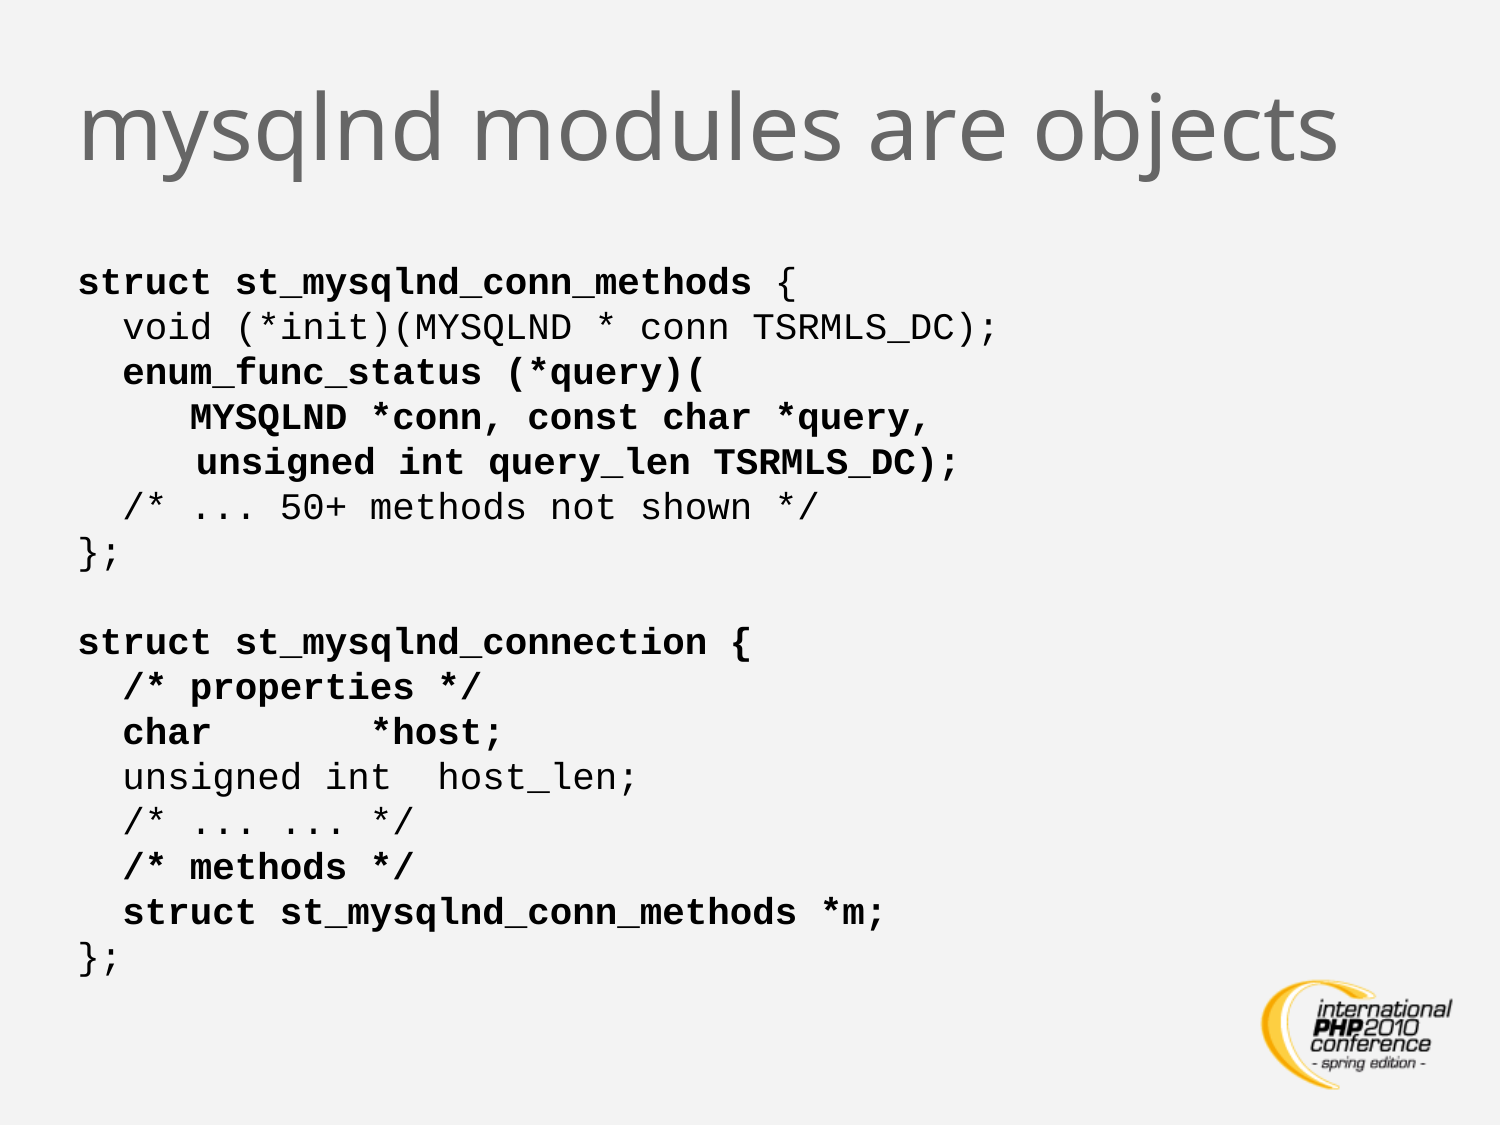

# mysqlnd modules are objects
struct st_mysqlnd_conn_methods {
 void (*init)(MYSQLND * conn TSRMLS_DC);
 enum_func_status (*query)(
 MYSQLND *conn, const char *query,
	 unsigned int query_len TSRMLS_DC);
 /* ... 50+ methods not shown */
};
struct st_mysqlnd_connection {
 /* properties */
 char *host;
 unsigned int host_len;
 /* ... ... */
 /* methods */
 struct st_mysqlnd_conn_methods *m;
};